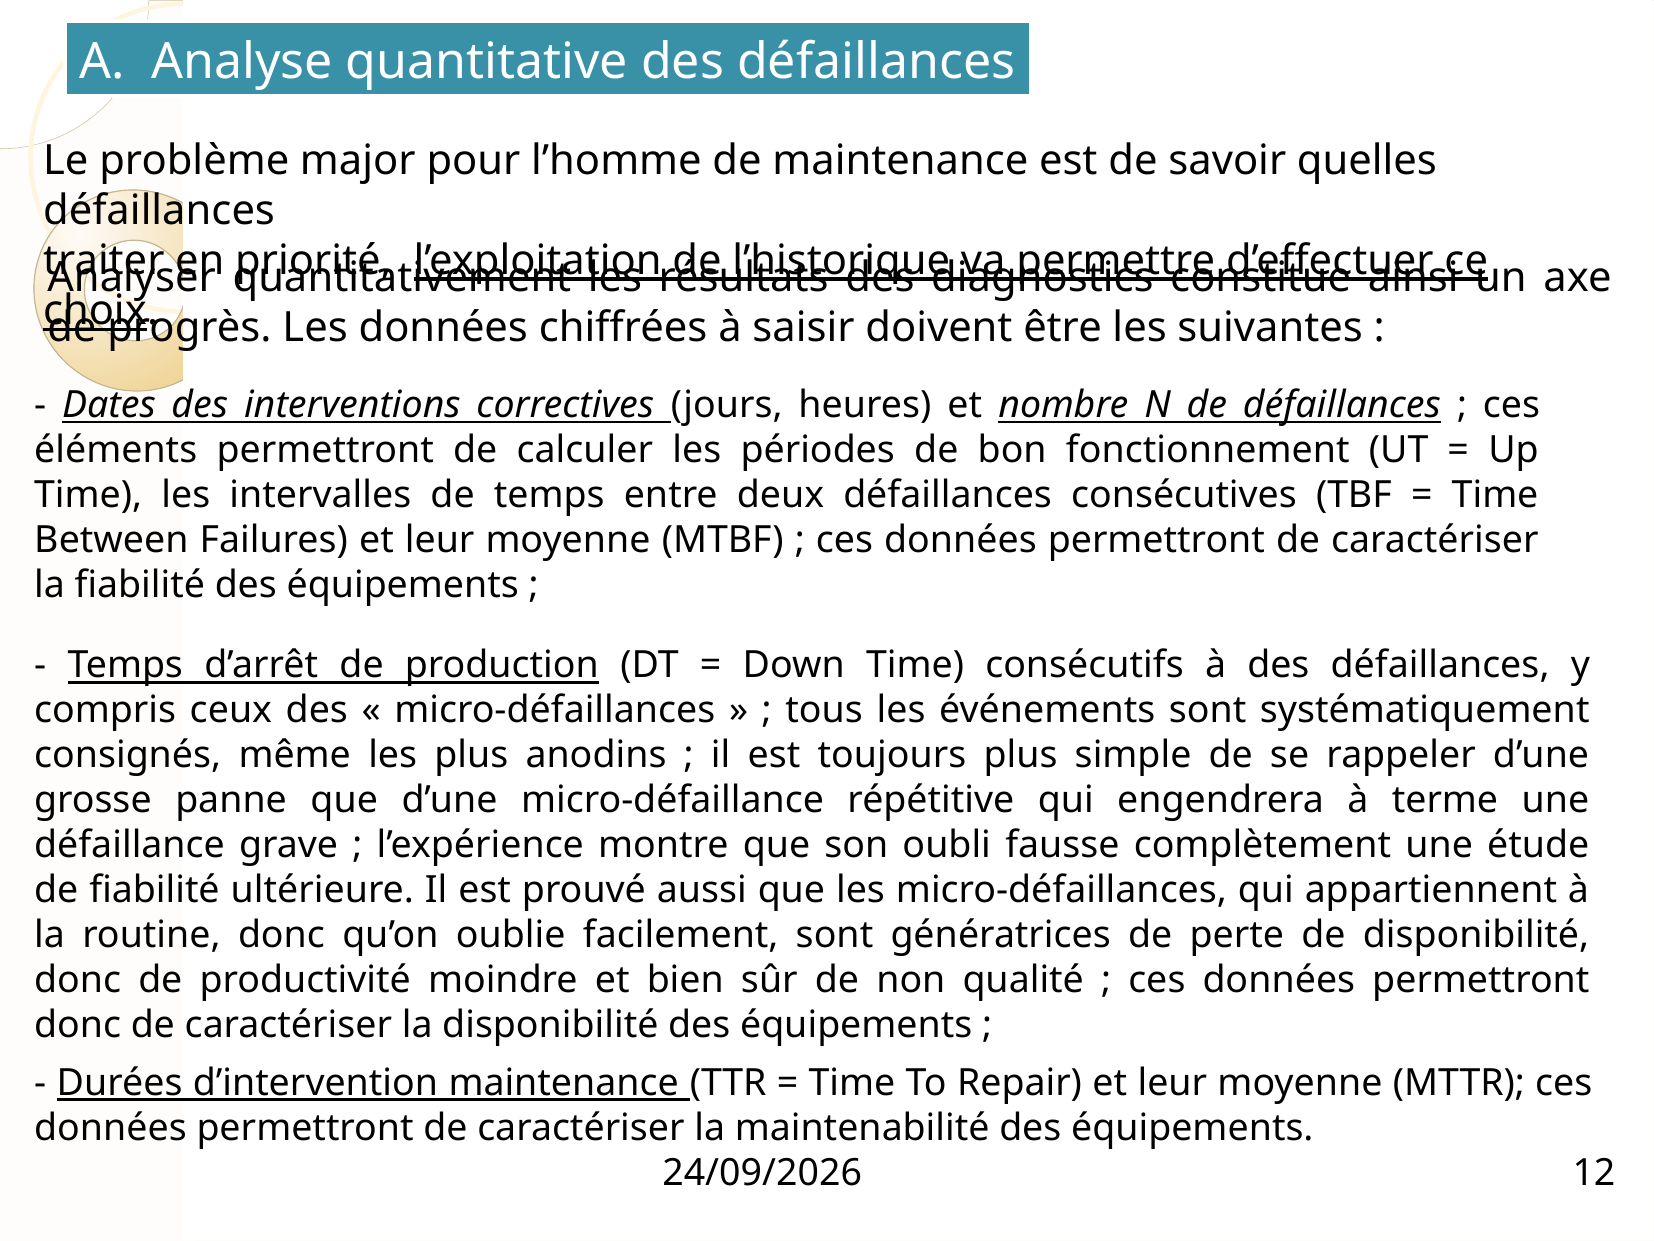

A. Analyse quantitative des défaillances
Le problème major pour l’homme de maintenance est de savoir quelles défaillances
traiter en priorité, l’exploitation de l’historique va permettre d’effectuer ce choix.
Analyser quantitativement les résultats des diagnostics constitue ainsi un axe de progrès. Les données chiffrées à saisir doivent être les suivantes :
- Dates des interventions correctives (jours, heures) et nombre N de défaillances ; ces éléments permettront de calculer les périodes de bon fonctionnement (UT = Up Time), les intervalles de temps entre deux défaillances consécutives (TBF = Time Between Failures) et leur moyenne (MTBF) ; ces données permettront de caractériser la fiabilité des équipements ;
- Temps d’arrêt de production (DT = Down Time) consécutifs à des défaillances, y compris ceux des « micro-défaillances » ; tous les événements sont systématiquement consignés, même les plus anodins ; il est toujours plus simple de se rappeler d’une grosse panne que d’une micro-défaillance répétitive qui engendrera à terme une défaillance grave ; l’expérience montre que son oubli fausse complètement une étude de fiabilité ultérieure. Il est prouvé aussi que les micro-défaillances, qui appartiennent à la routine, donc qu’on oublie facilement, sont génératrices de perte de disponibilité, donc de productivité moindre et bien sûr de non qualité ; ces données permettront donc de caractériser la disponibilité des équipements ;
- Durées d’intervention maintenance (TTR = Time To Repair) et leur moyenne (MTTR); ces données permettront de caractériser la maintenabilité des équipements.